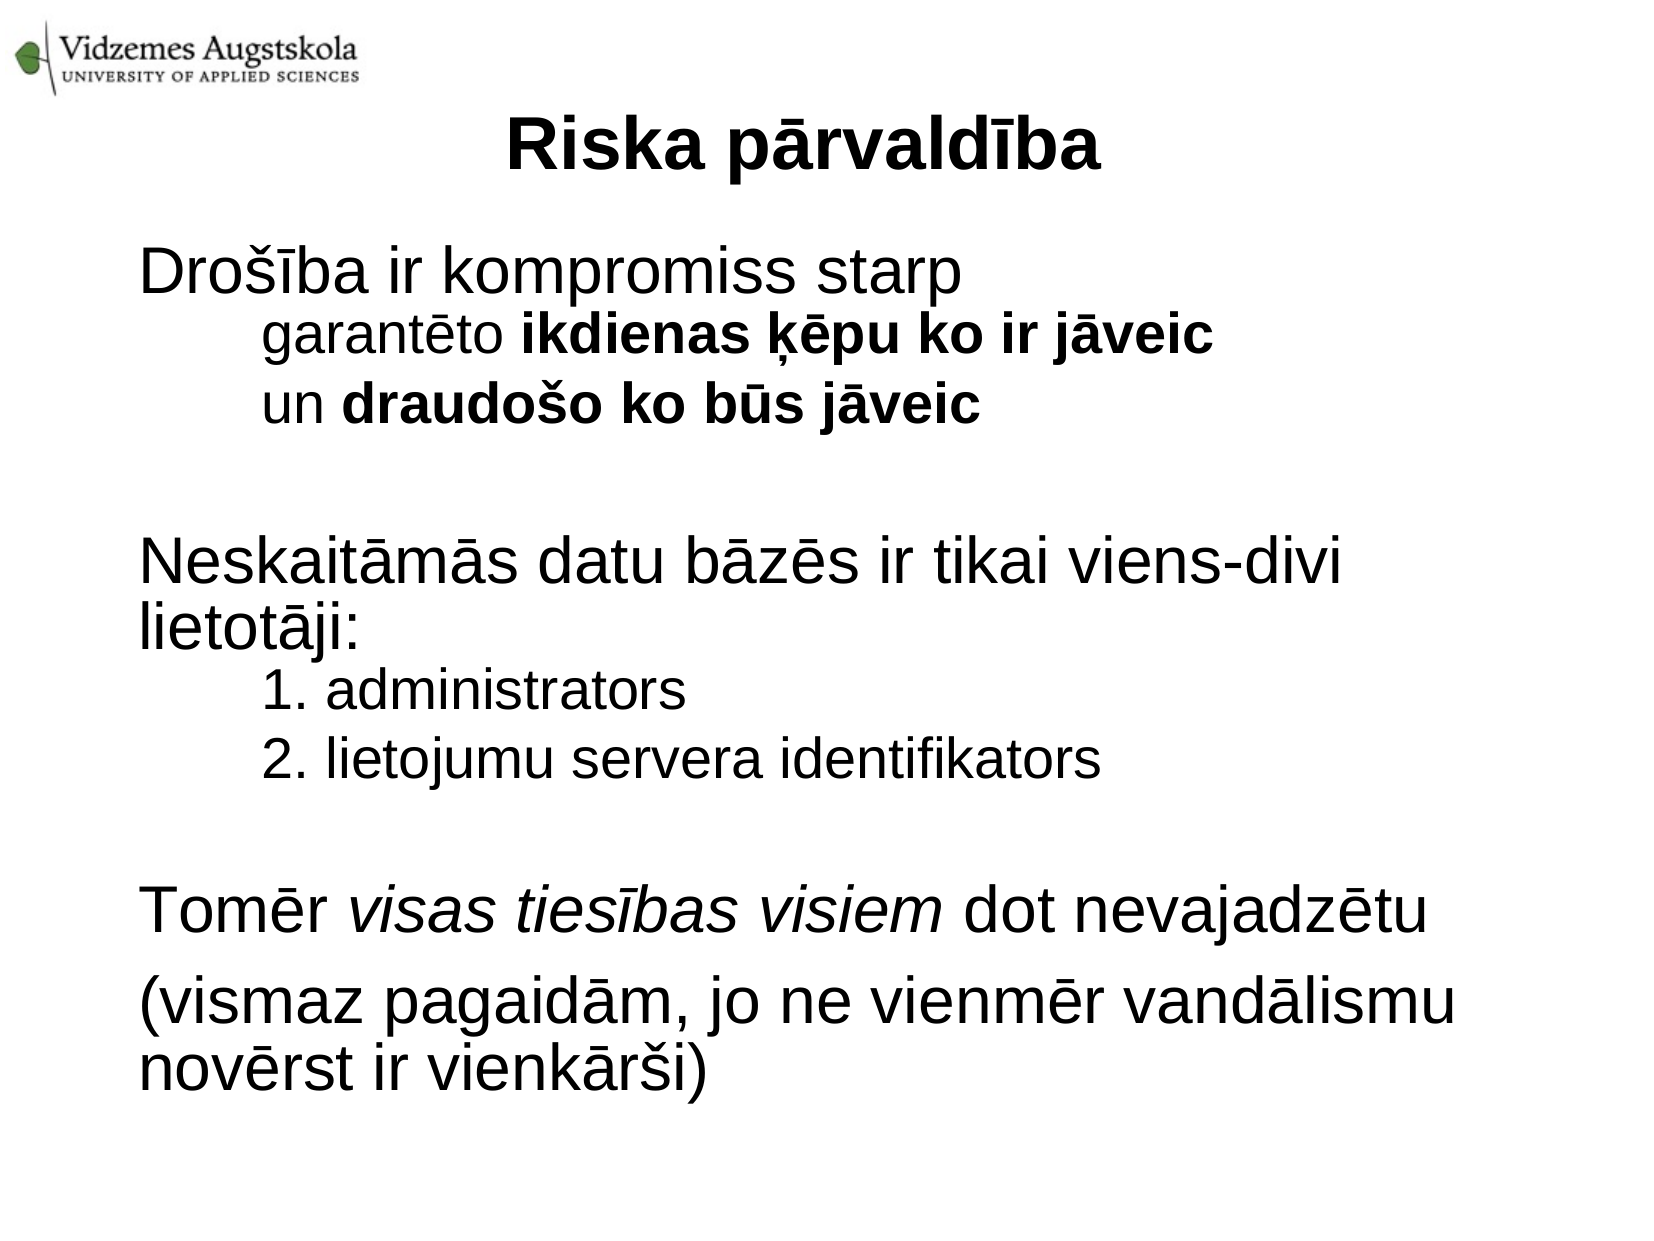

# Riska pārvaldība
Drošība ir kompromiss starp
garantēto ikdienas ķēpu ko ir jāveic
un draudošo ko būs jāveic
Neskaitāmās datu bāzēs ir tikai viens-divi lietotāji:
1. administrators
2. lietojumu servera identifikators
Tomēr visas tiesības visiem dot nevajadzētu
(vismaz pagaidām, jo ne vienmēr vandālismu novērst ir vienkārši)